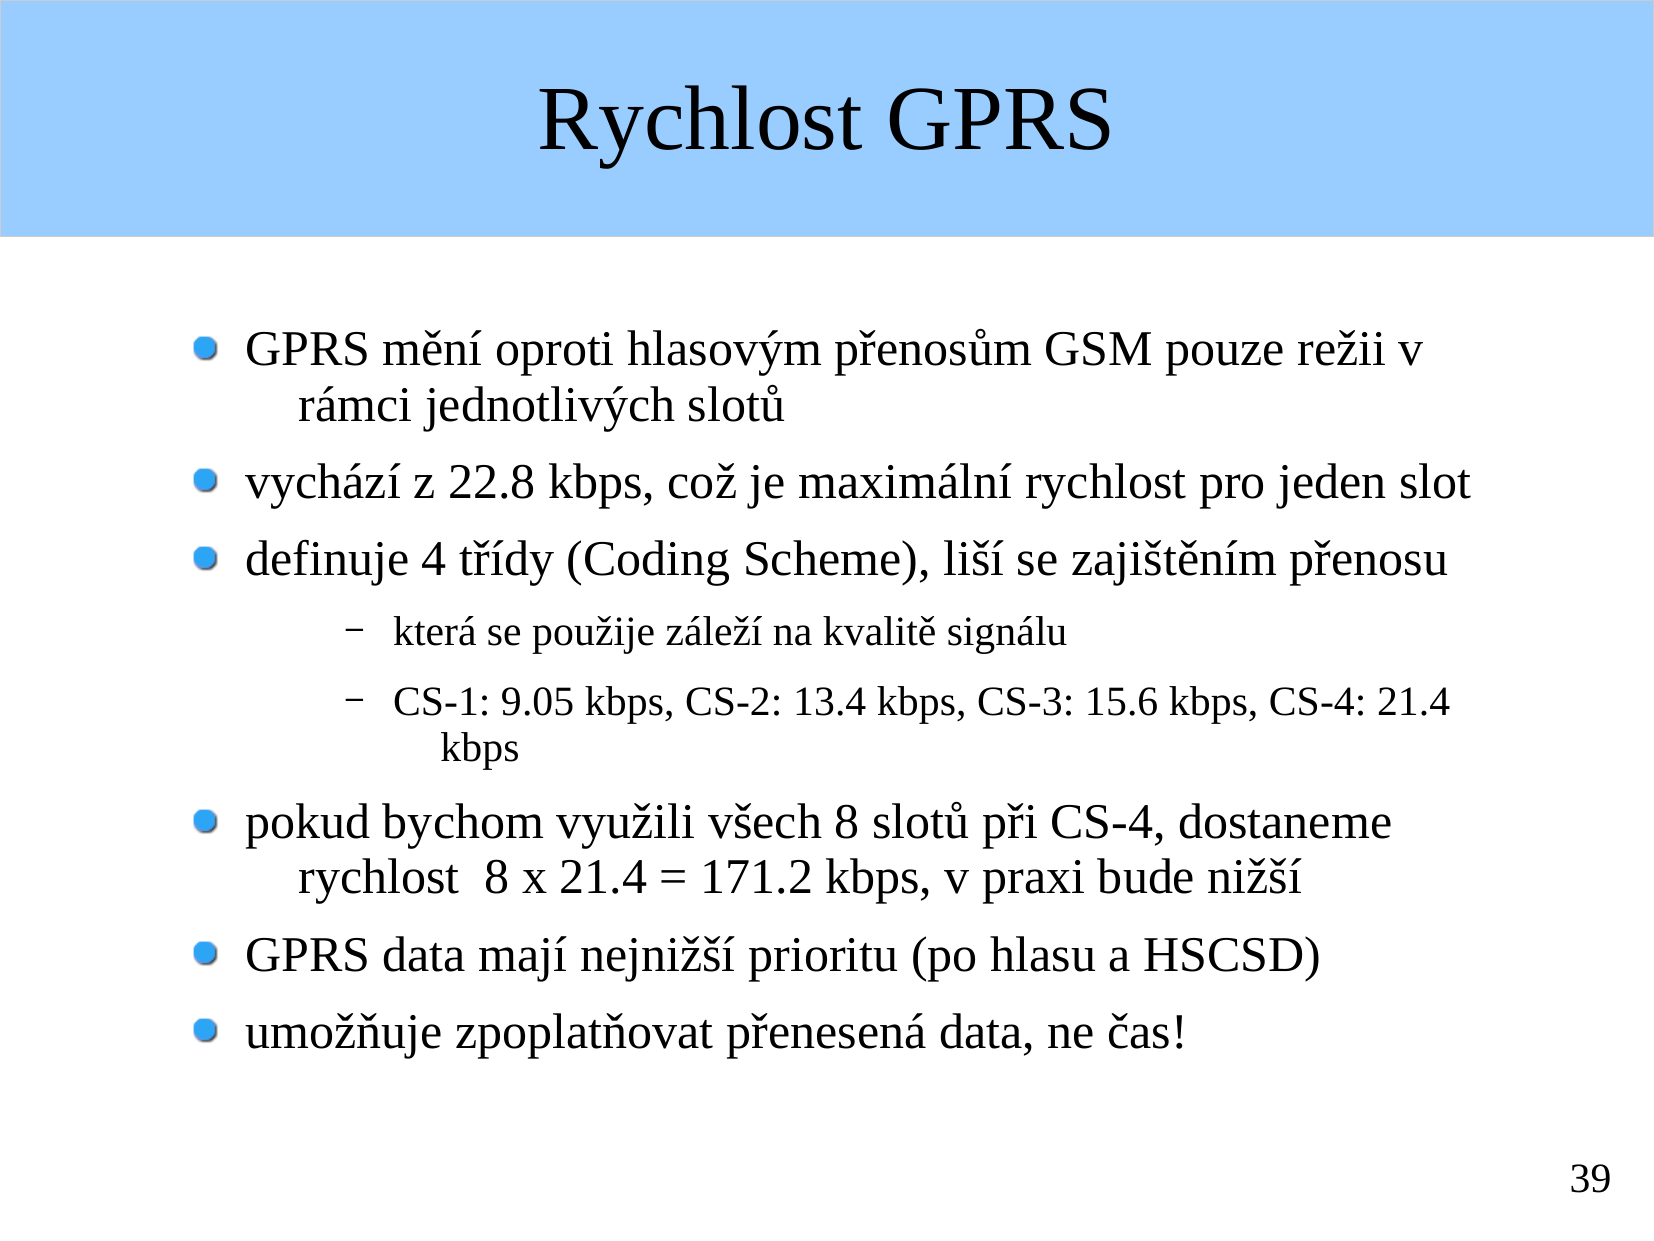

# Rychlost GPRS
GPRS mění oproti hlasovým přenosům GSM pouze režii v rámci jednotlivých slotů
vychází z 22.8 kbps, což je maximální rychlost pro jeden slot
definuje 4 třídy (Coding Scheme), liší se zajištěním přenosu
která se použije záleží na kvalitě signálu
CS-1: 9.05 kbps, CS-2: 13.4 kbps, CS-3: 15.6 kbps, CS-4: 21.4 kbps
pokud bychom využili všech 8 slotů při CS-4, dostaneme rychlost 8 x 21.4 = 171.2 kbps, v praxi bude nižší
GPRS data mají nejnižší prioritu (po hlasu a HSCSD)
umožňuje zpoplatňovat přenesená data, ne čas!